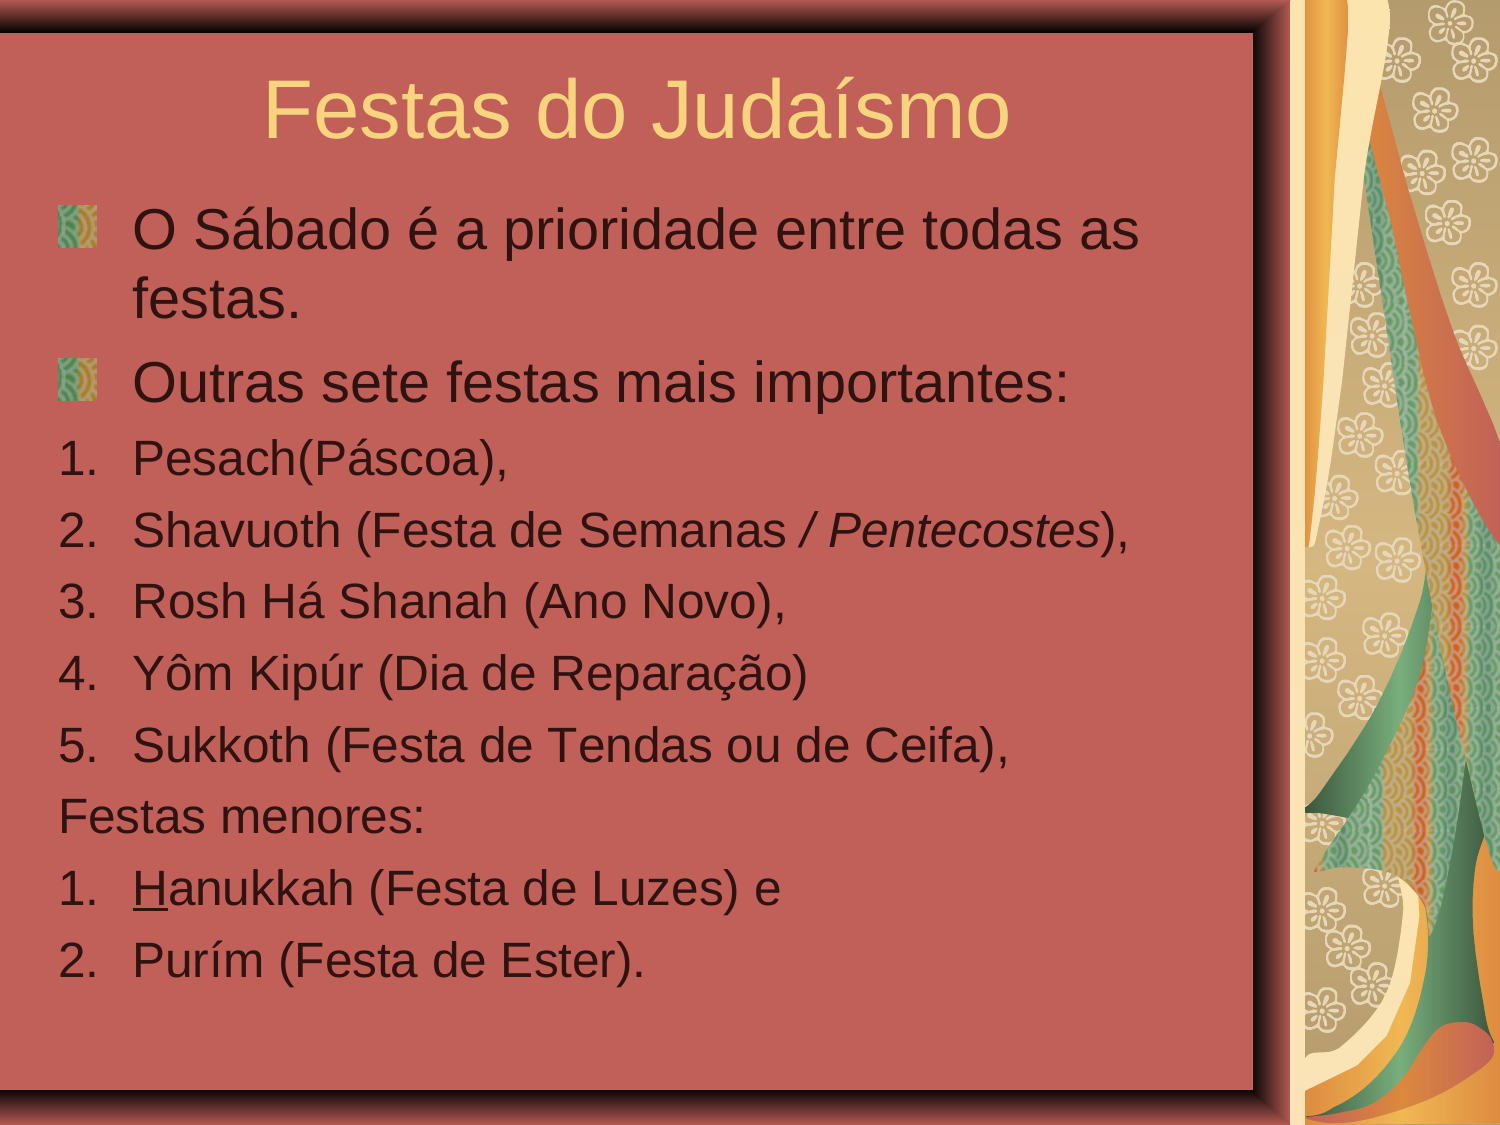

# Festas do Judaísmo
O Sábado é a prioridade entre todas as festas.
Outras sete festas mais importantes:
Pesach(Páscoa),
Shavuoth (Festa de Semanas / Pentecostes),
Rosh Há Shanah (Ano Novo),
Yôm Kipúr (Dia de Reparação)
Sukkoth (Festa de Tendas ou de Ceifa),
Festas menores:
Hanukkah (Festa de Luzes) e
Purím (Festa de Ester).